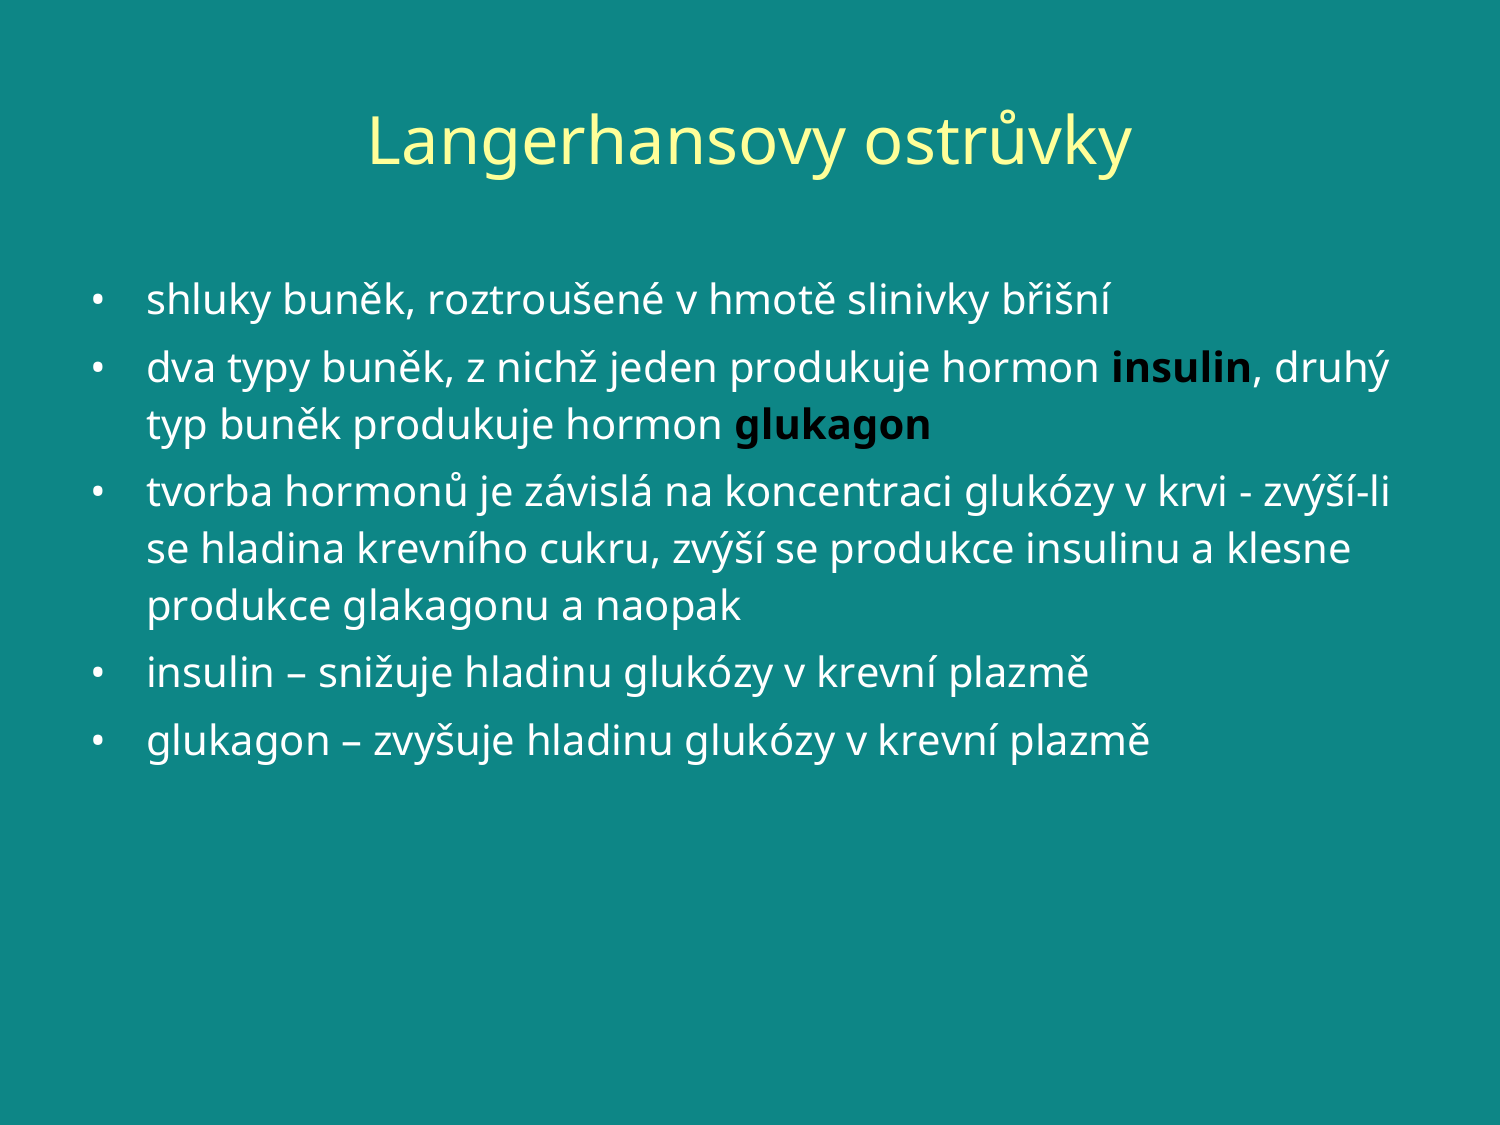

# Langerhansovy ostrůvky
shluky buněk, roztroušené v hmotě slinivky břišní
dva typy buněk, z nichž jeden produkuje hormon insulin, druhý typ buněk produkuje hormon glukagon
tvorba hormonů je závislá na koncentraci glukózy v krvi - zvýší-li se hladina krevního cukru, zvýší se produkce insulinu a klesne produkce glakagonu a naopak
insulin – snižuje hladinu glukózy v krevní plazmě
glukagon – zvyšuje hladinu glukózy v krevní plazmě